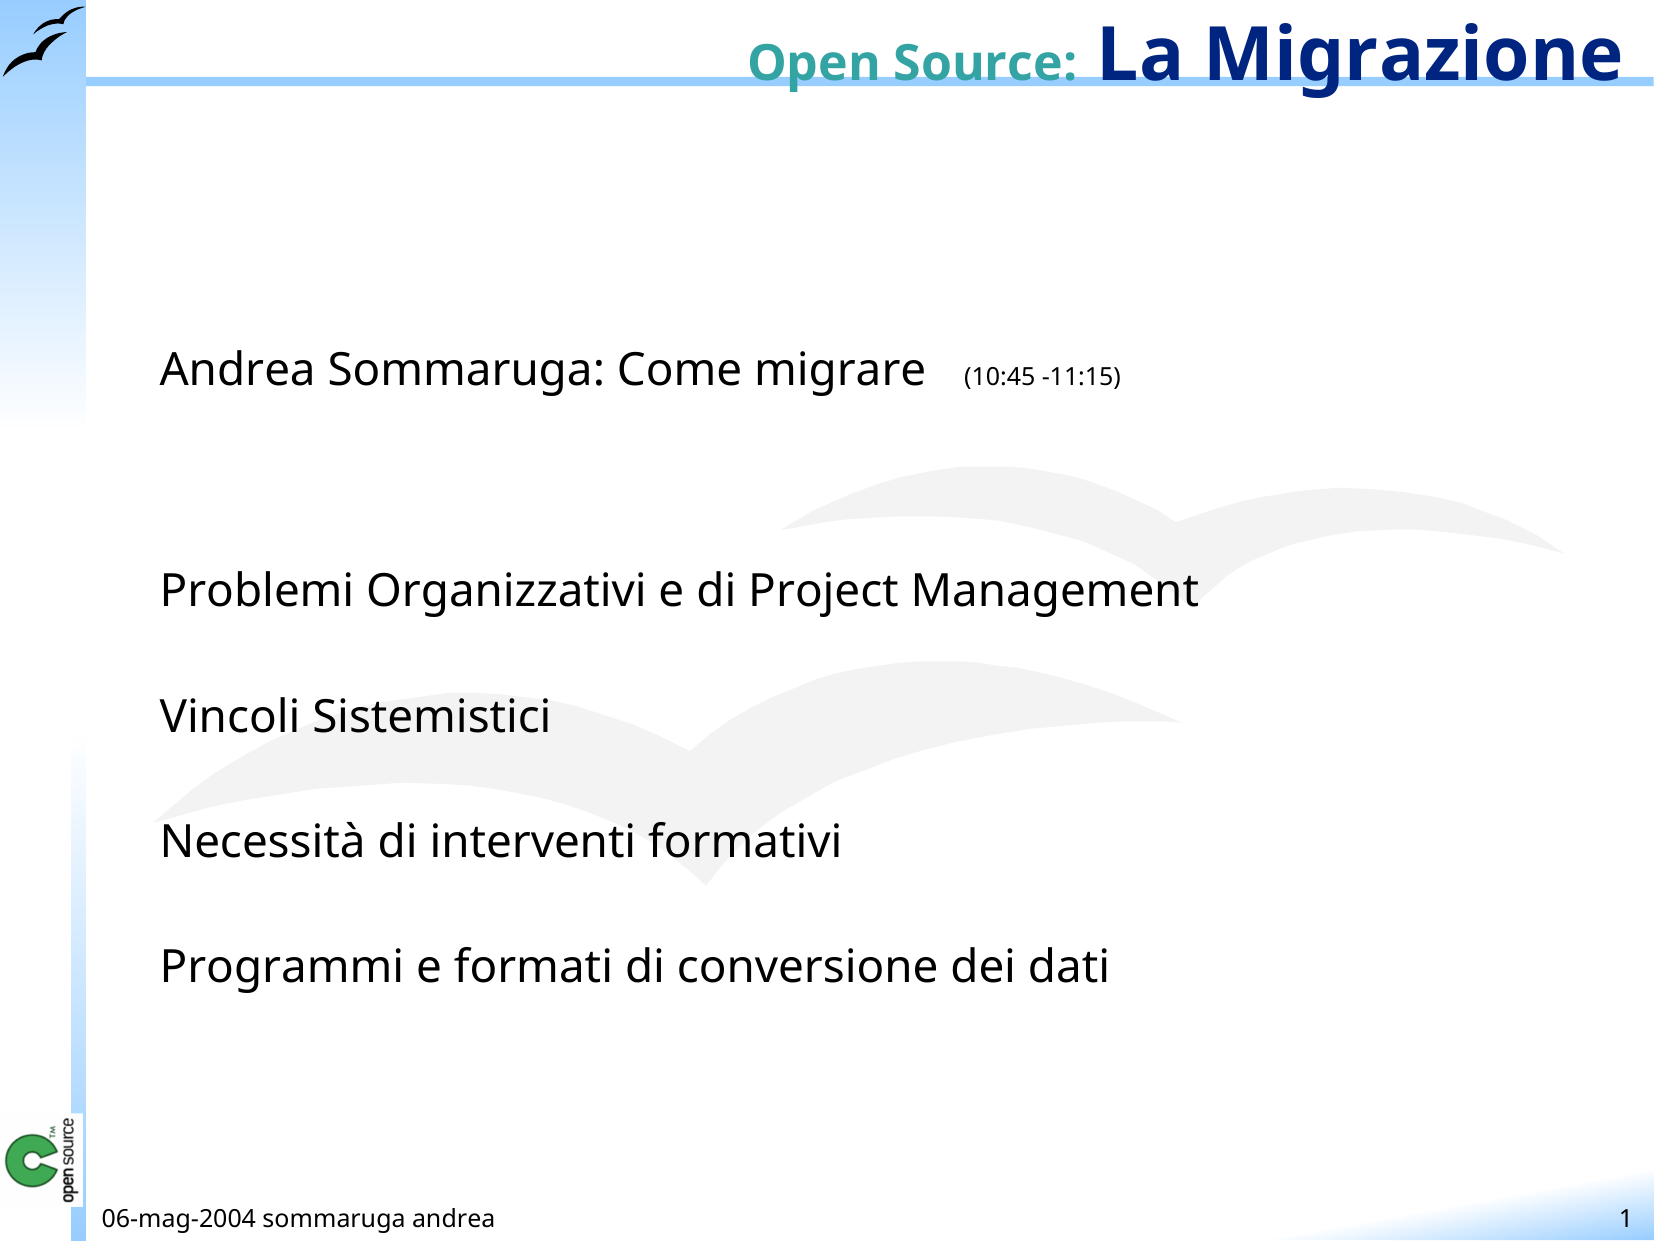

# Open Source: La Migrazione
Andrea Sommaruga: Come migrare (10:45 -11:15)
Problemi Organizzativi e di Project Management
Vincoli Sistemistici
Necessità di interventi formativi
Programmi e formati di conversione dei dati